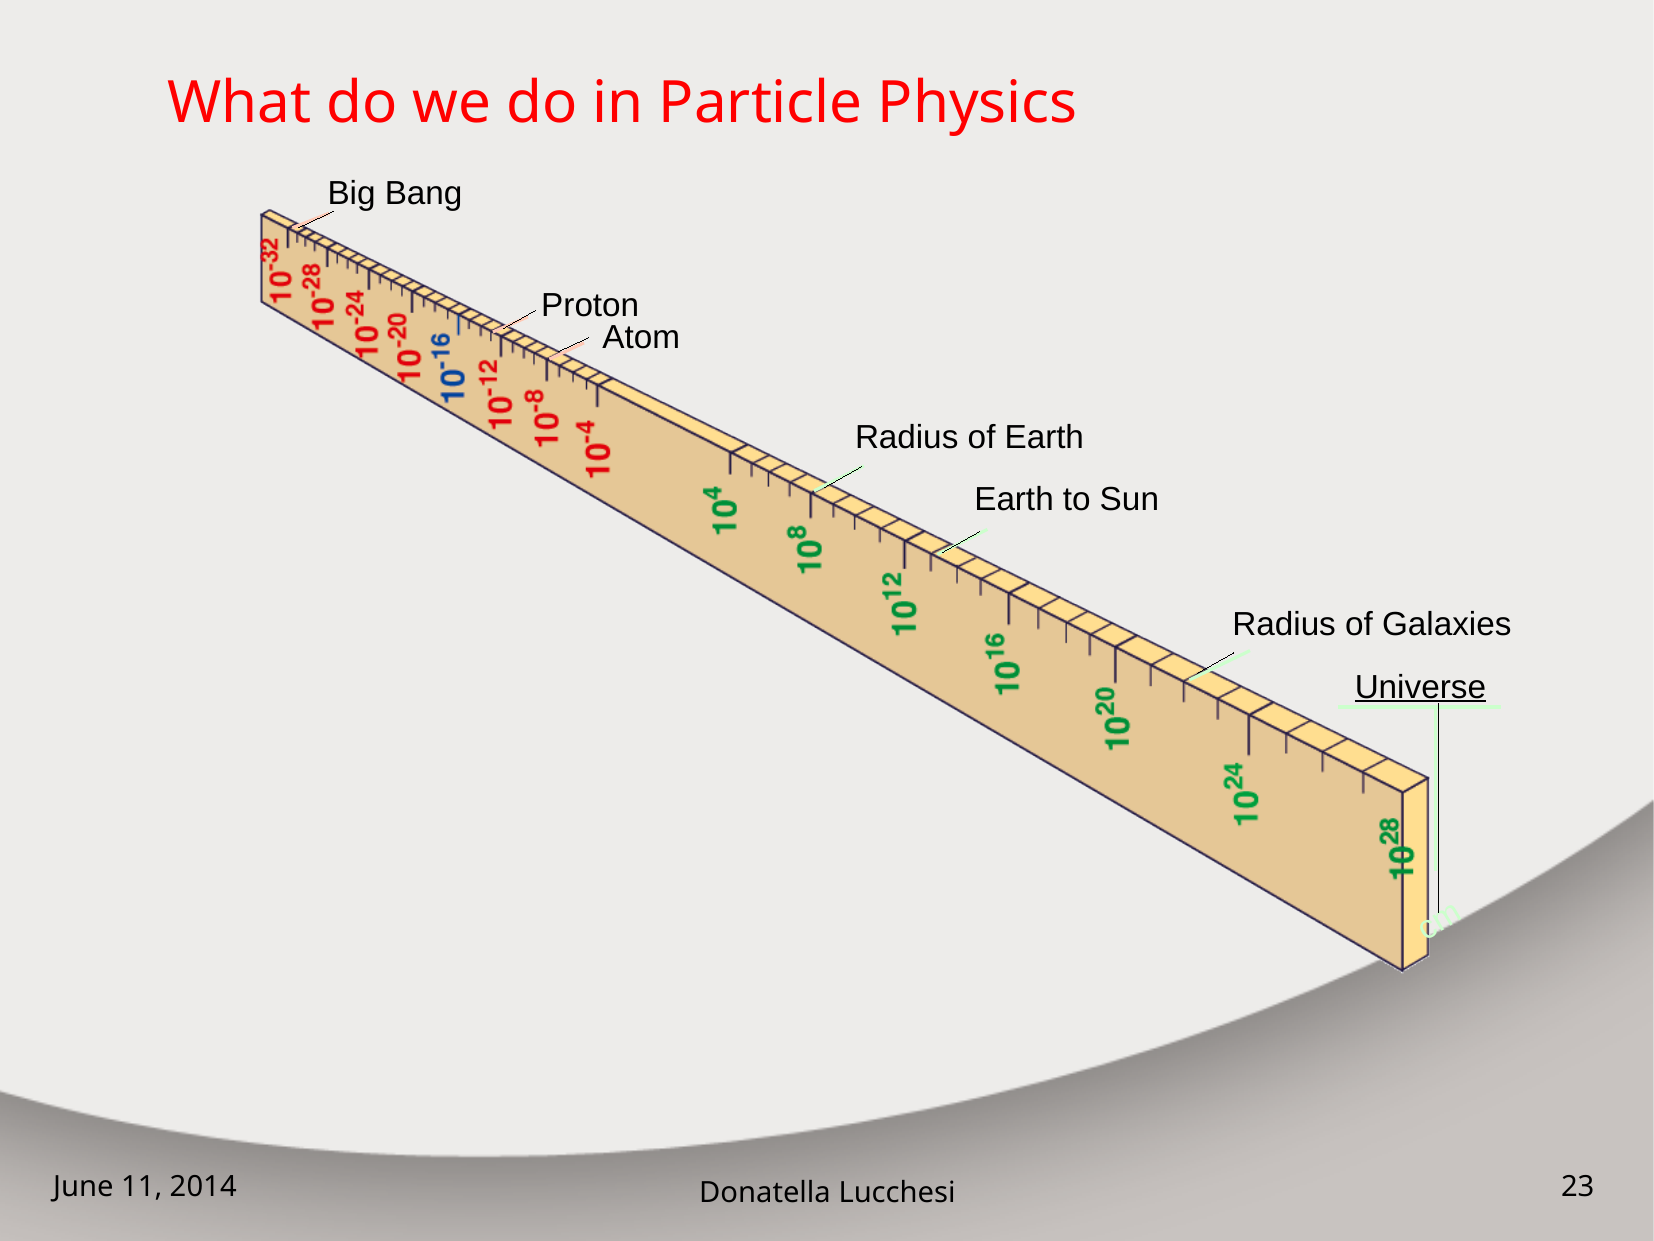

What do we do in Particle Physics
Big Bang
Proton
Atom
Radius of Earth
Earth to Sun
Radius of Galaxies
Universe
cm
June 11, 2014
23
Donatella Lucchesi